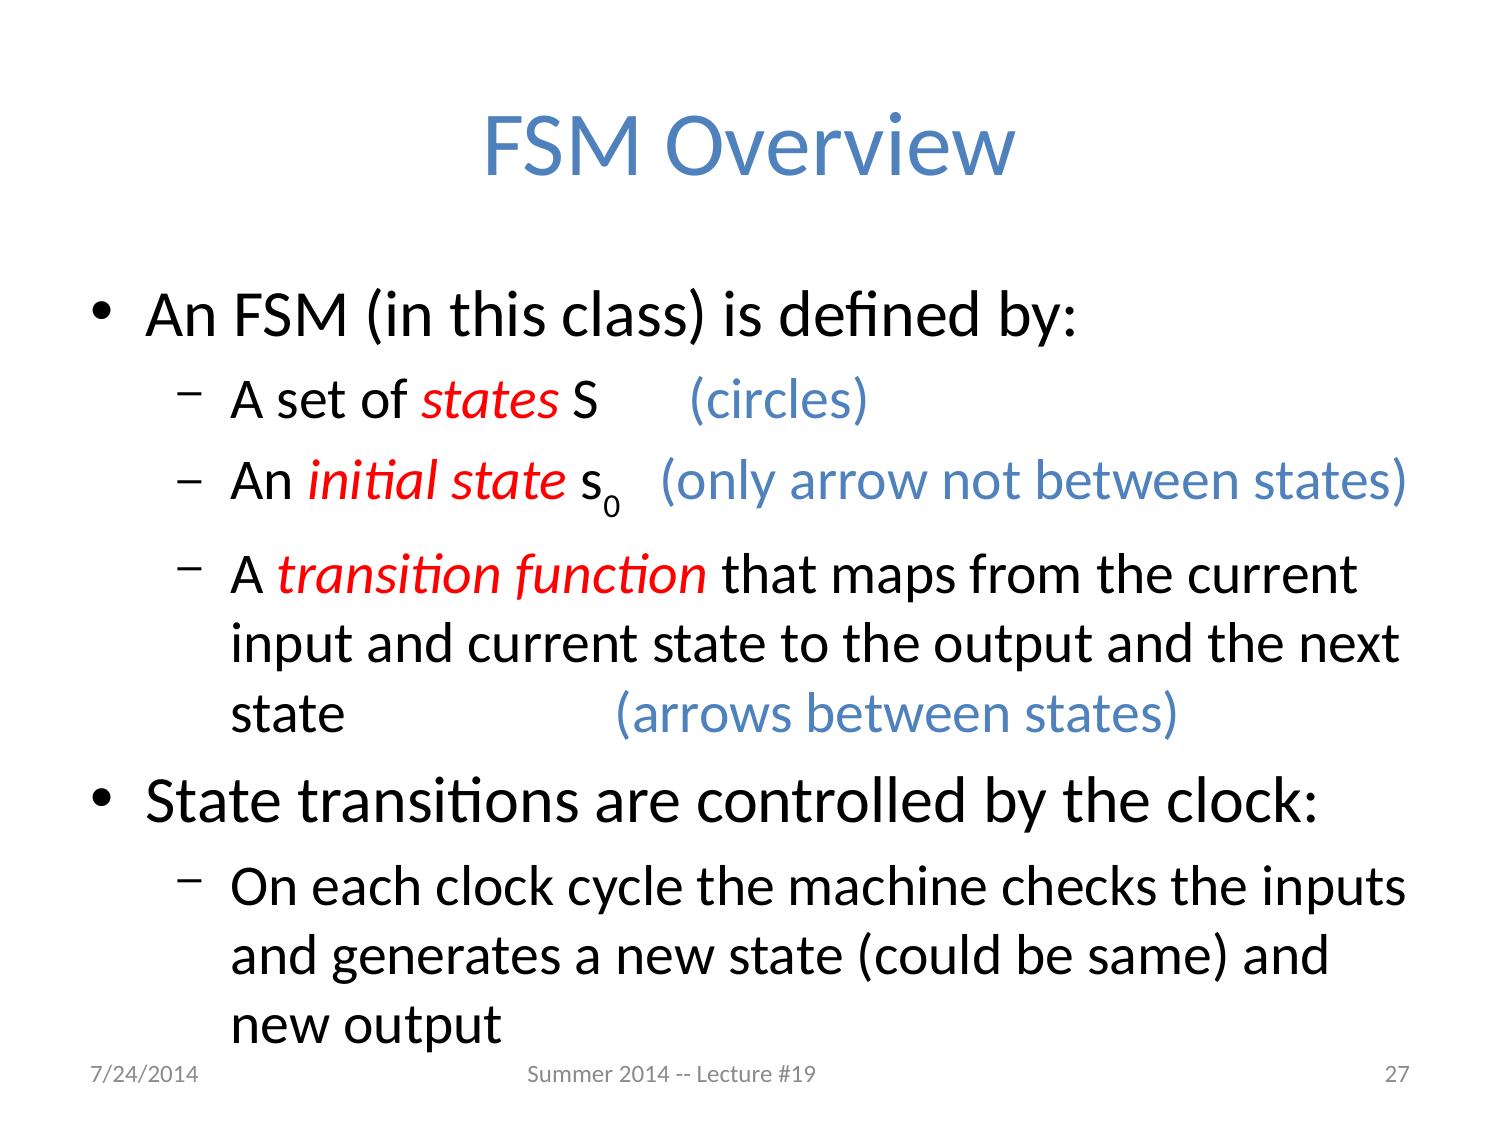

FSM Overview
# An FSM (in this class) is defined by:
A set of states S 				 (circles)
An initial state s0 (only arrow not between states)
A transition function that maps from the current input and current state to the output and the next state 			 			 	 (arrows between states)
State transitions are controlled by the clock:
On each clock cycle the machine checks the inputs and generates a new state (could be same) and new output
7/24/2014
Summer 2014 -- Lecture #19